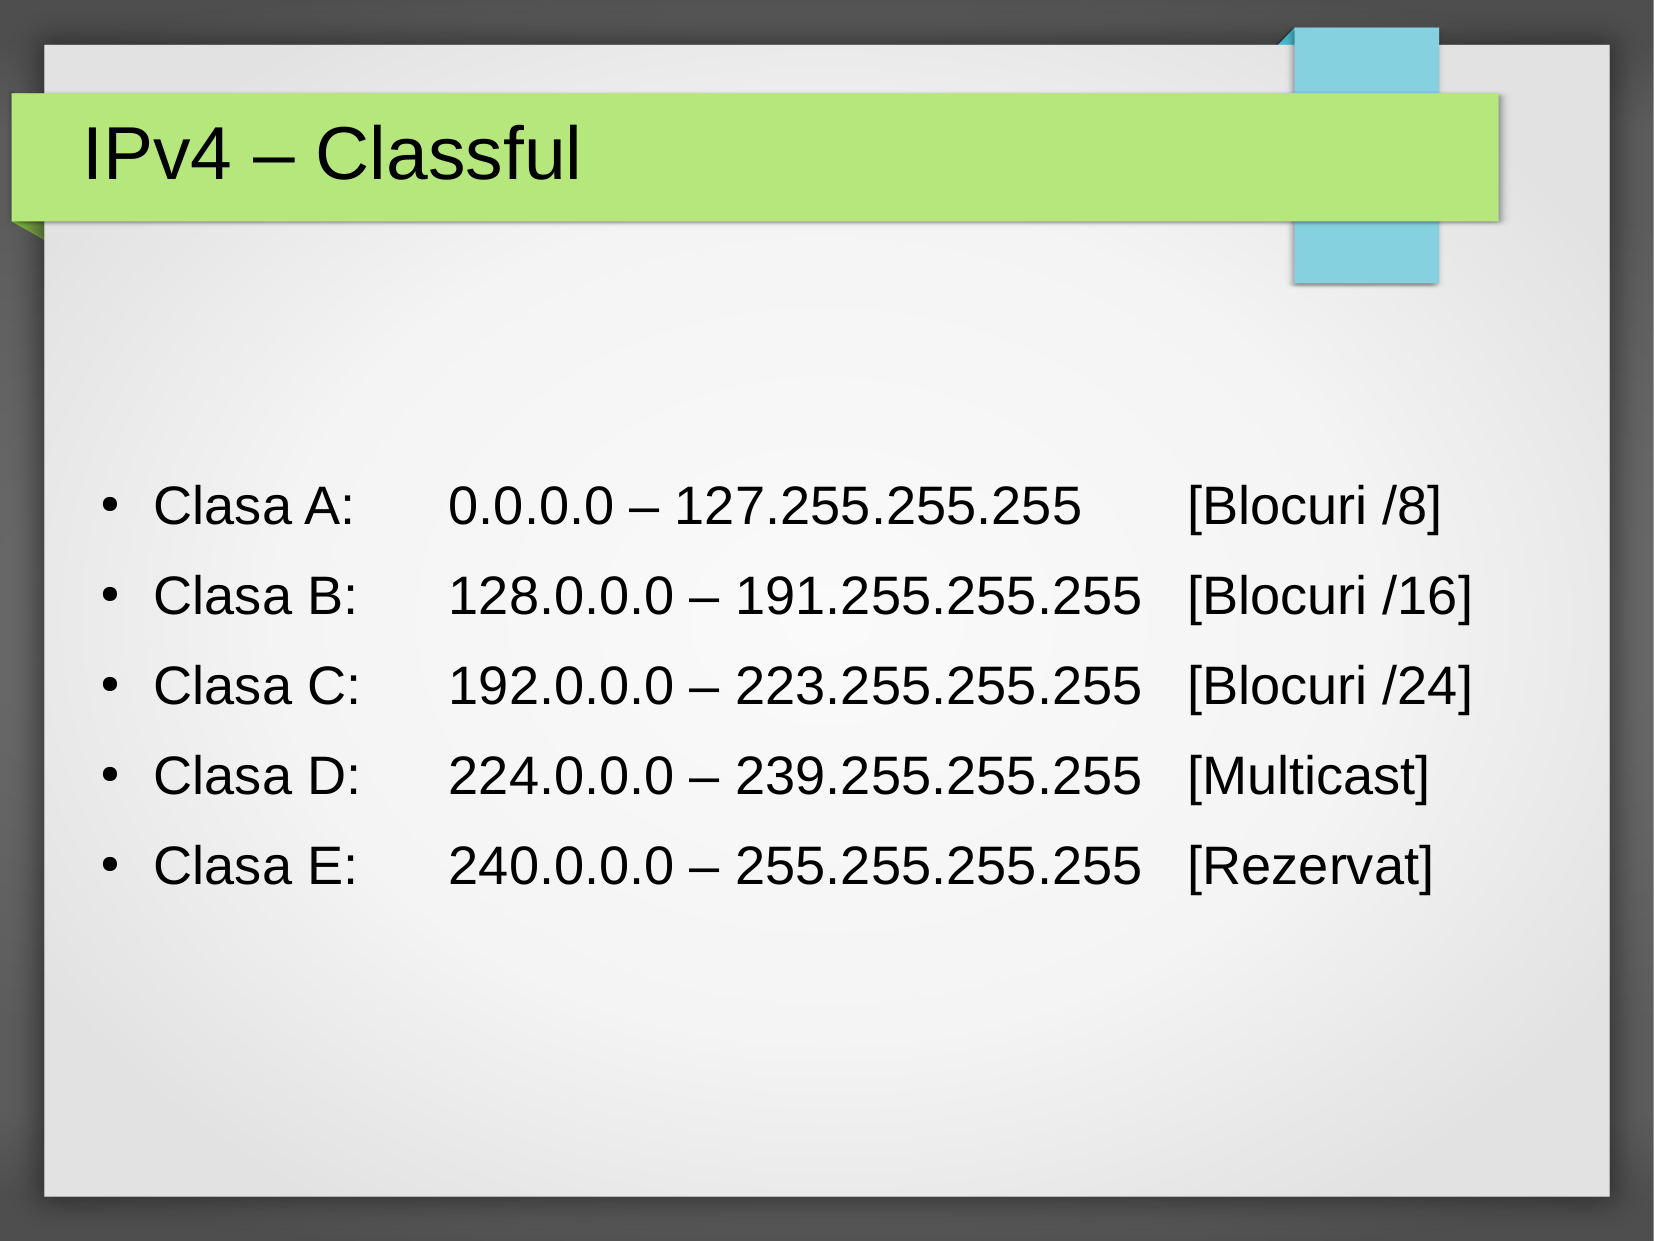

# IPv4 – Classful
Clasa A:		0.0.0.0 – 127.255.255.255		[Blocuri /8]
Clasa B:		128.0.0.0 – 191.255.255.255	[Blocuri /16]
Clasa C:		192.0.0.0 – 223.255.255.255	[Blocuri /24]
Clasa D:		224.0.0.0 – 239.255.255.255	[Multicast]
Clasa E:		240.0.0.0 – 255.255.255.255	[Rezervat]